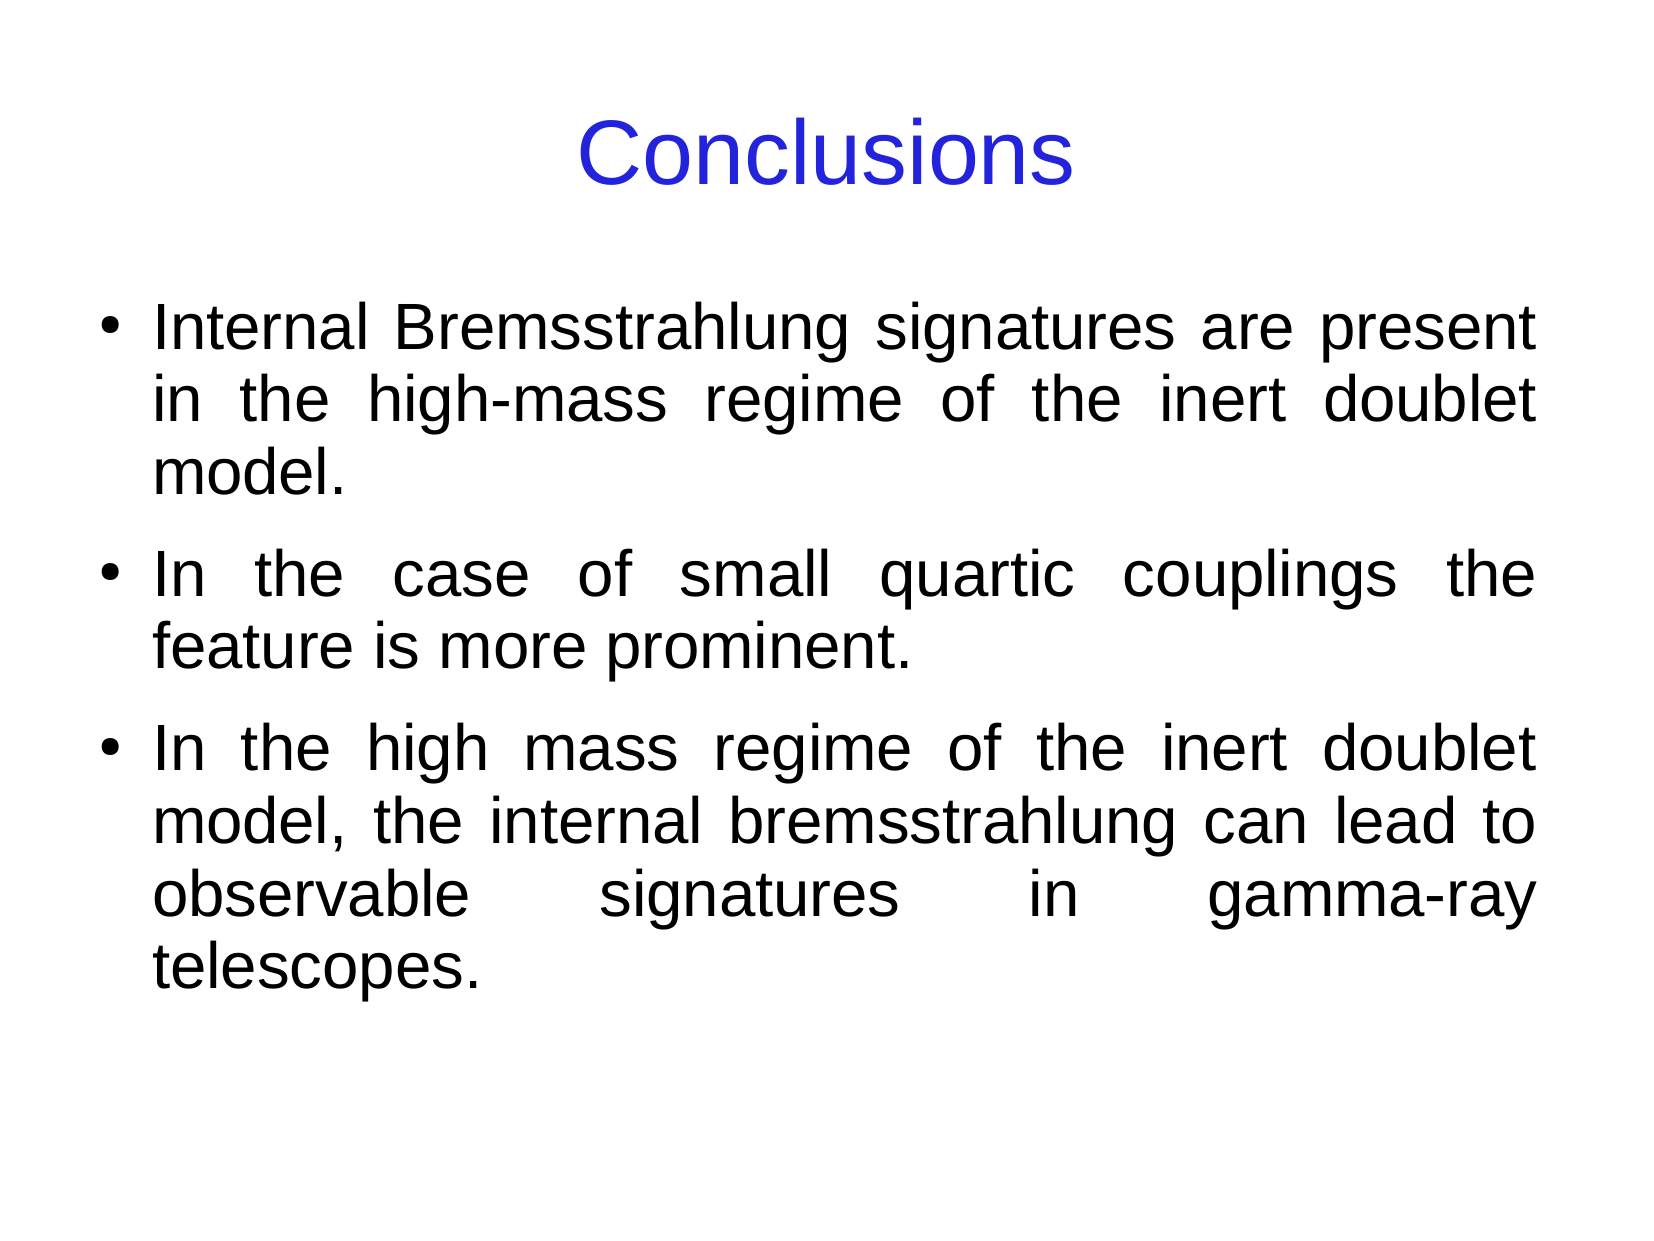

# Conclusions
Internal Bremsstrahlung signatures are present in the high-mass regime of the inert doublet model.
In the case of small quartic couplings the feature is more prominent.
In the high mass regime of the inert doublet model, the internal bremsstrahlung can lead to observable signatures in gamma-ray telescopes.